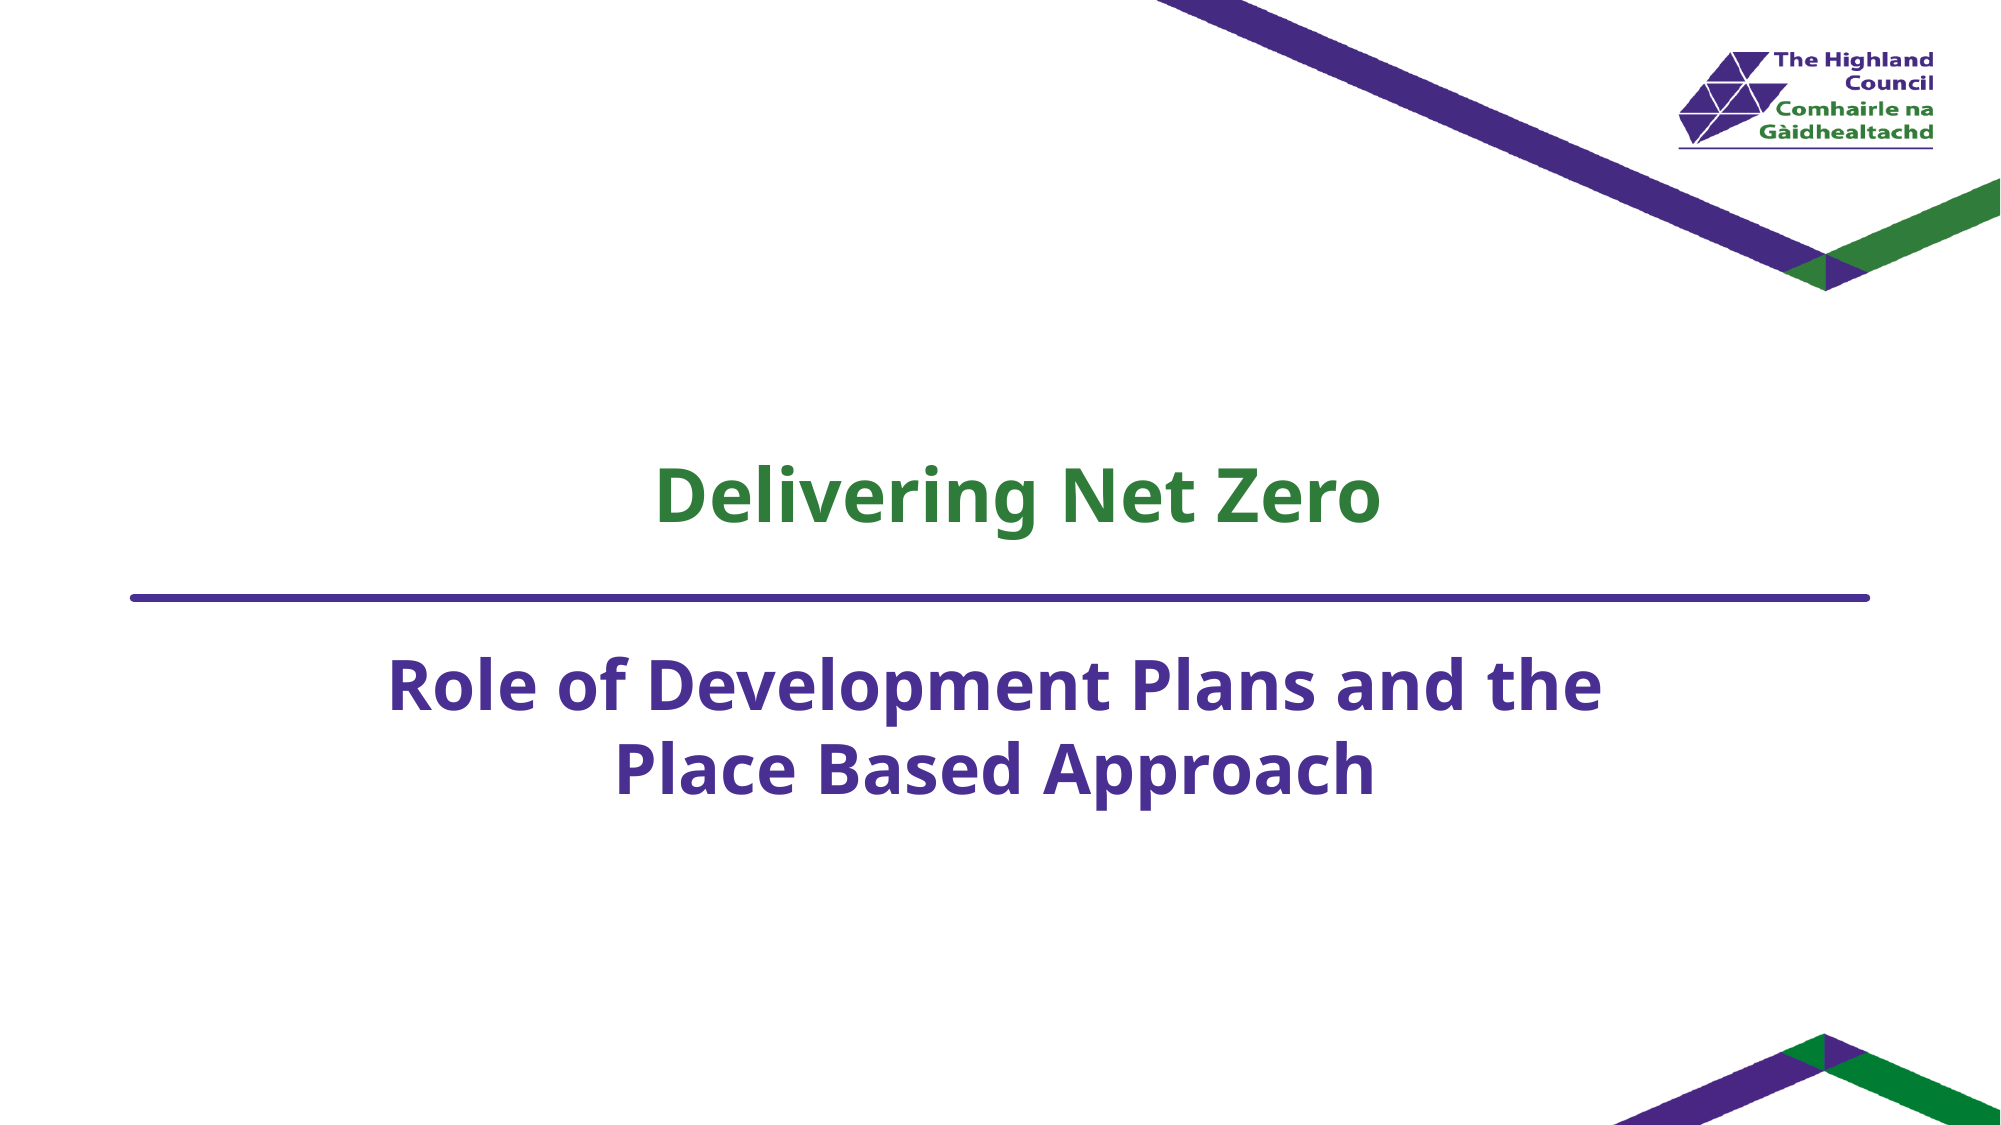

Delivering Net Zero
# Role of Development Plans and the Place Based Approach